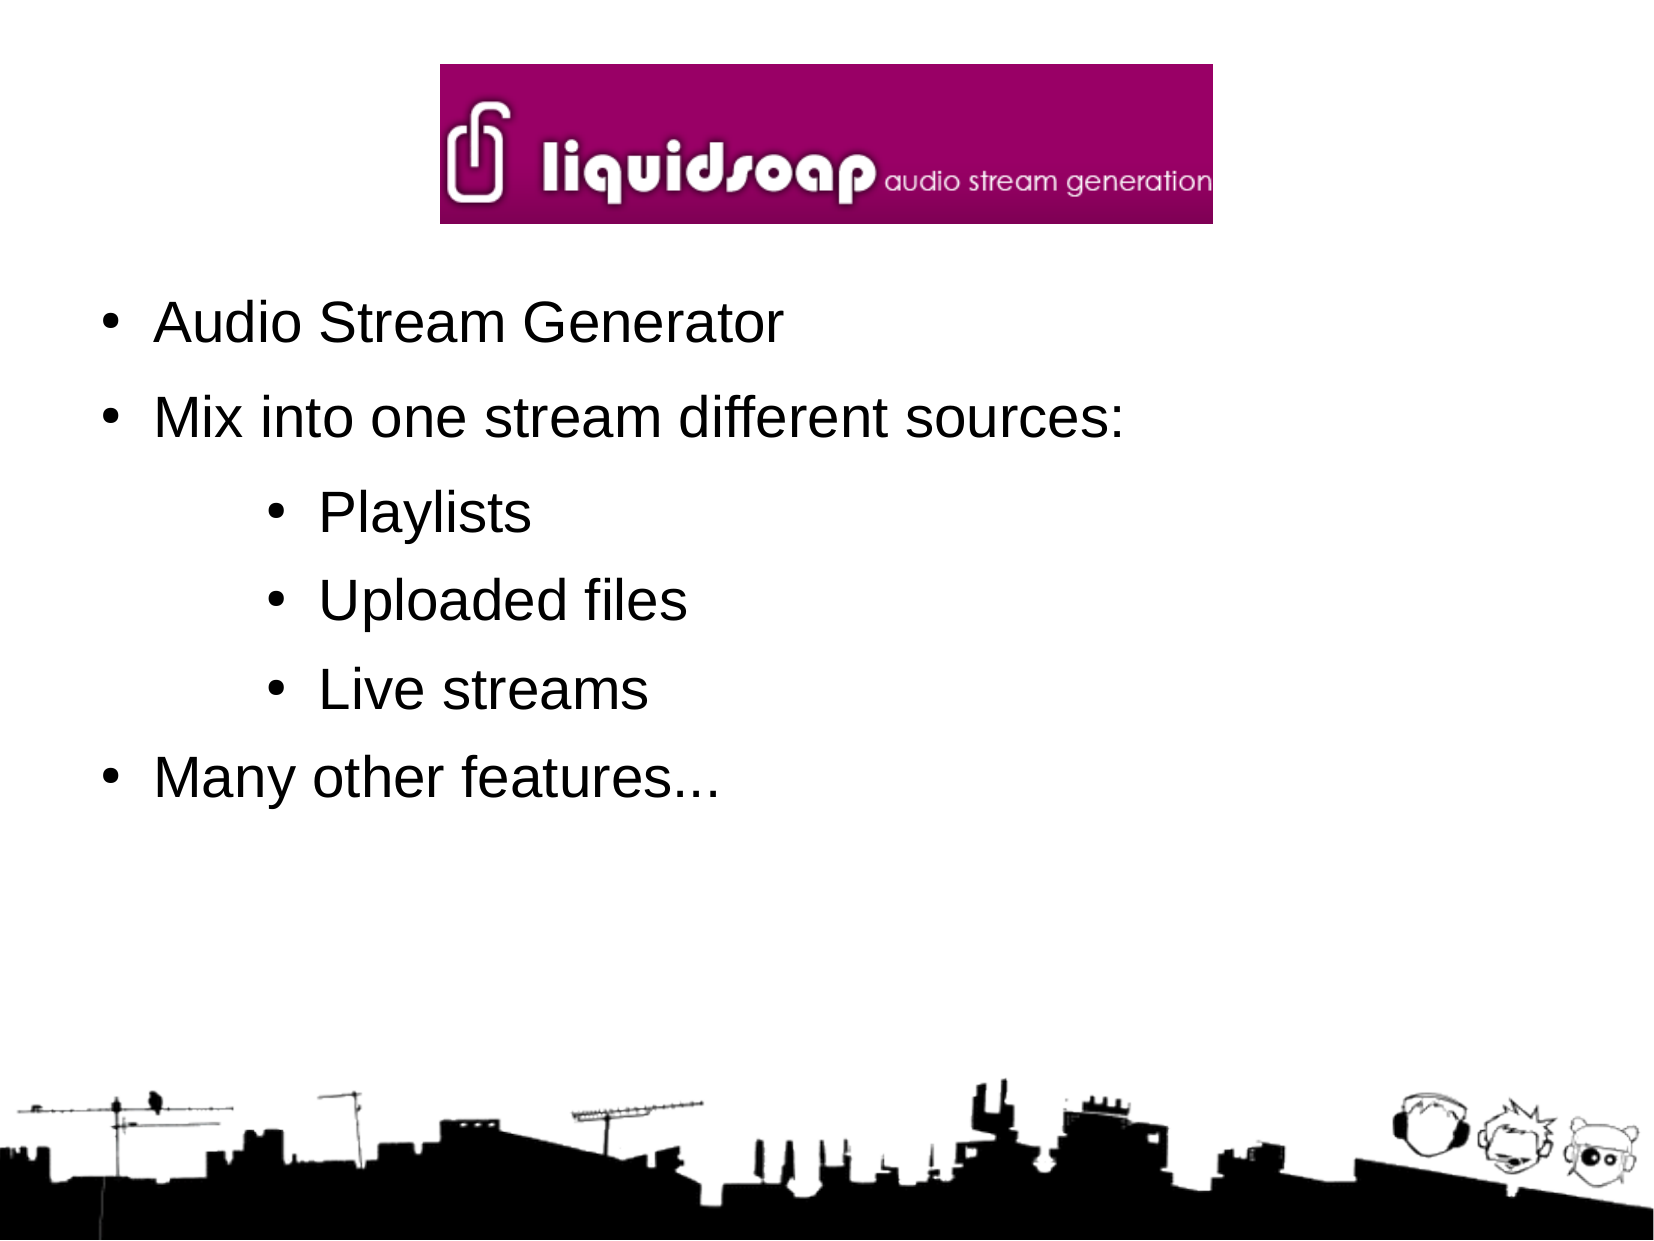

# Audio Stream Generator
Mix into one stream different sources:
Playlists
Uploaded files
Live streams
Many other features...